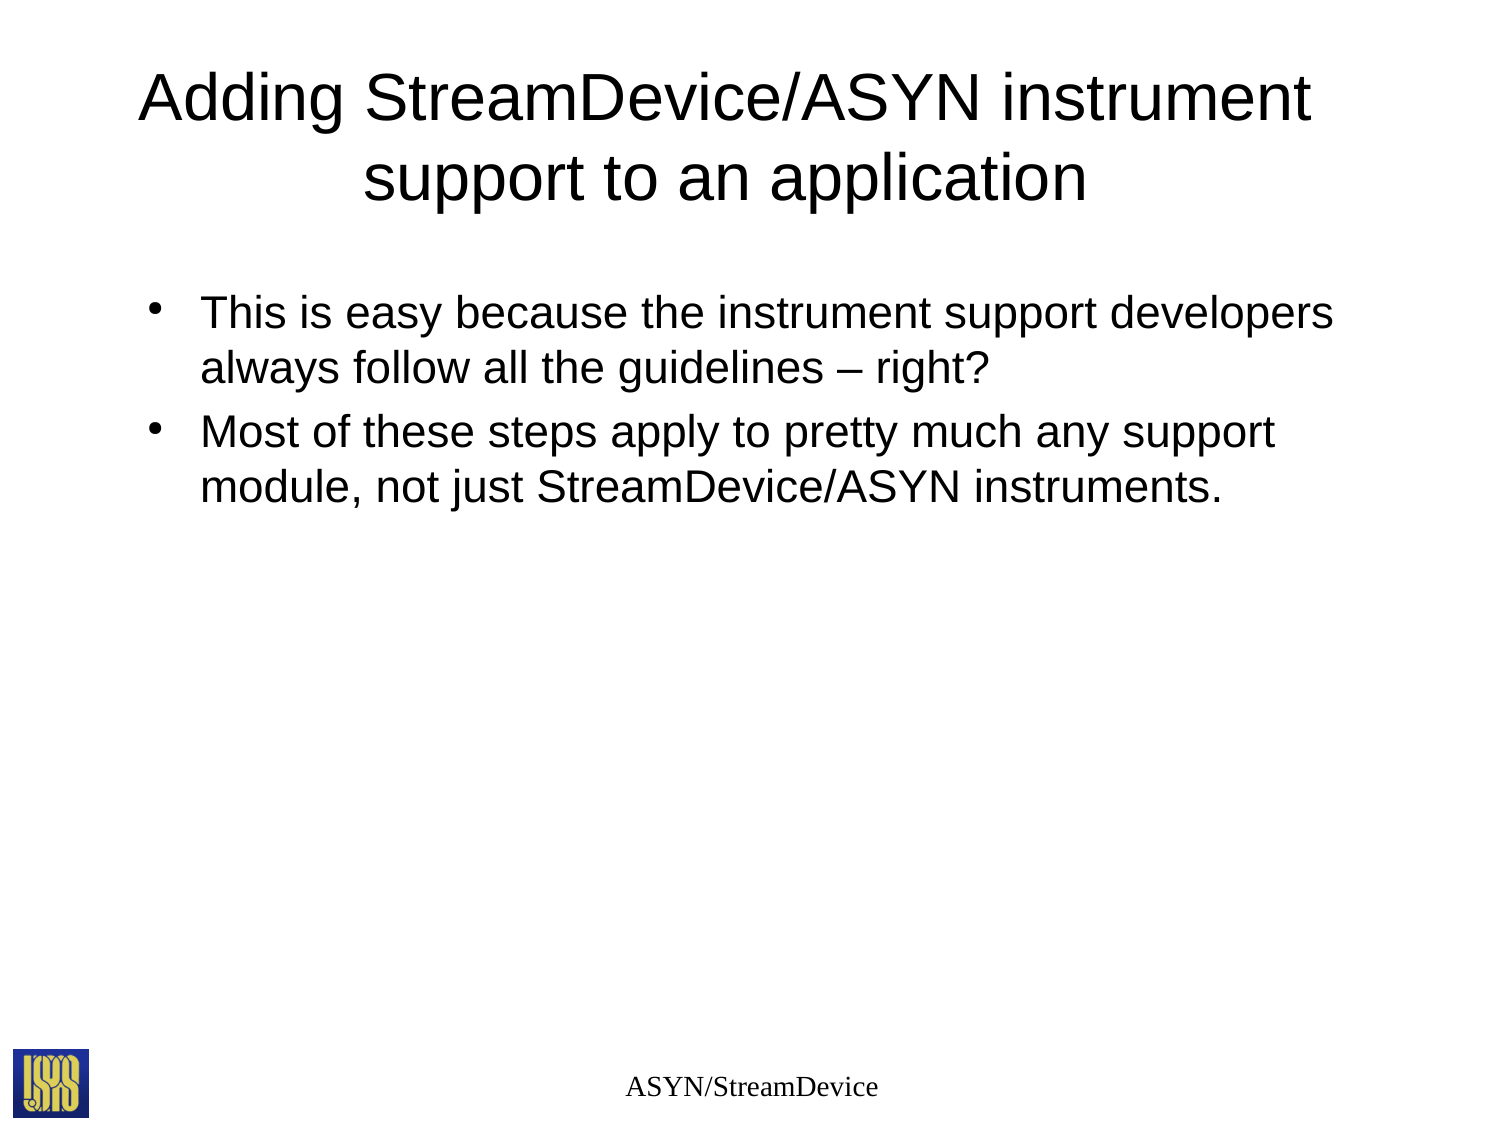

# Adding StreamDevice/ASYN instrument support to an application
This is easy because the instrument support developers always follow all the guidelines – right?
Most of these steps apply to pretty much any support module, not just StreamDevice/ASYN instruments.